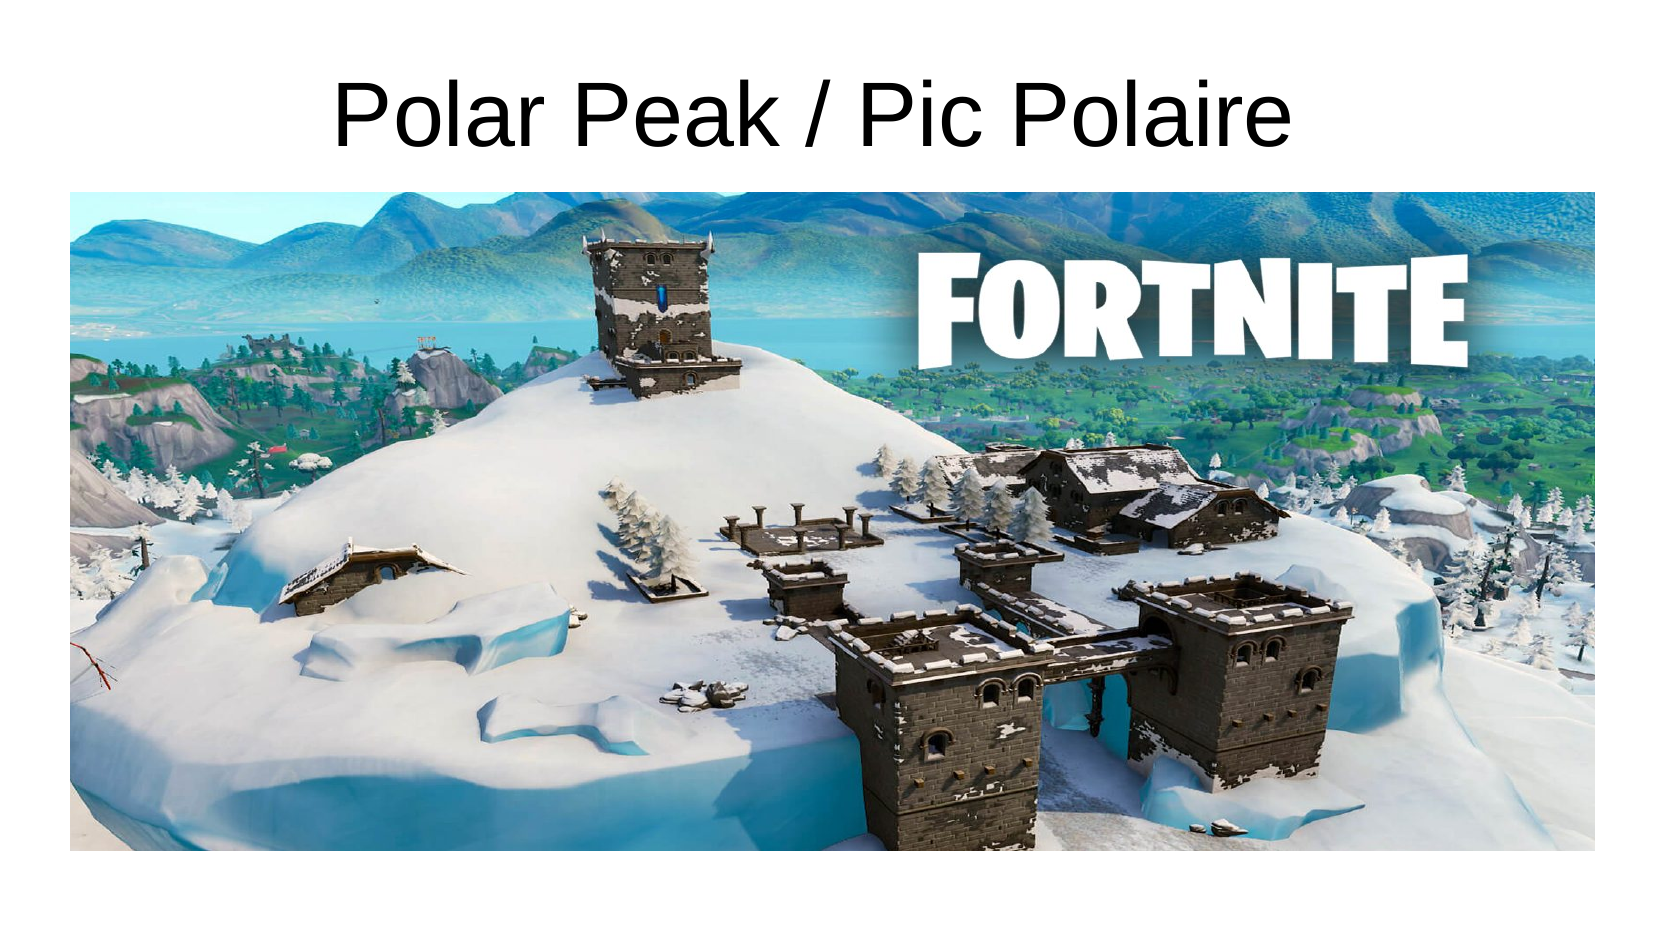

# Polar Peak / Pic Polaire
 V